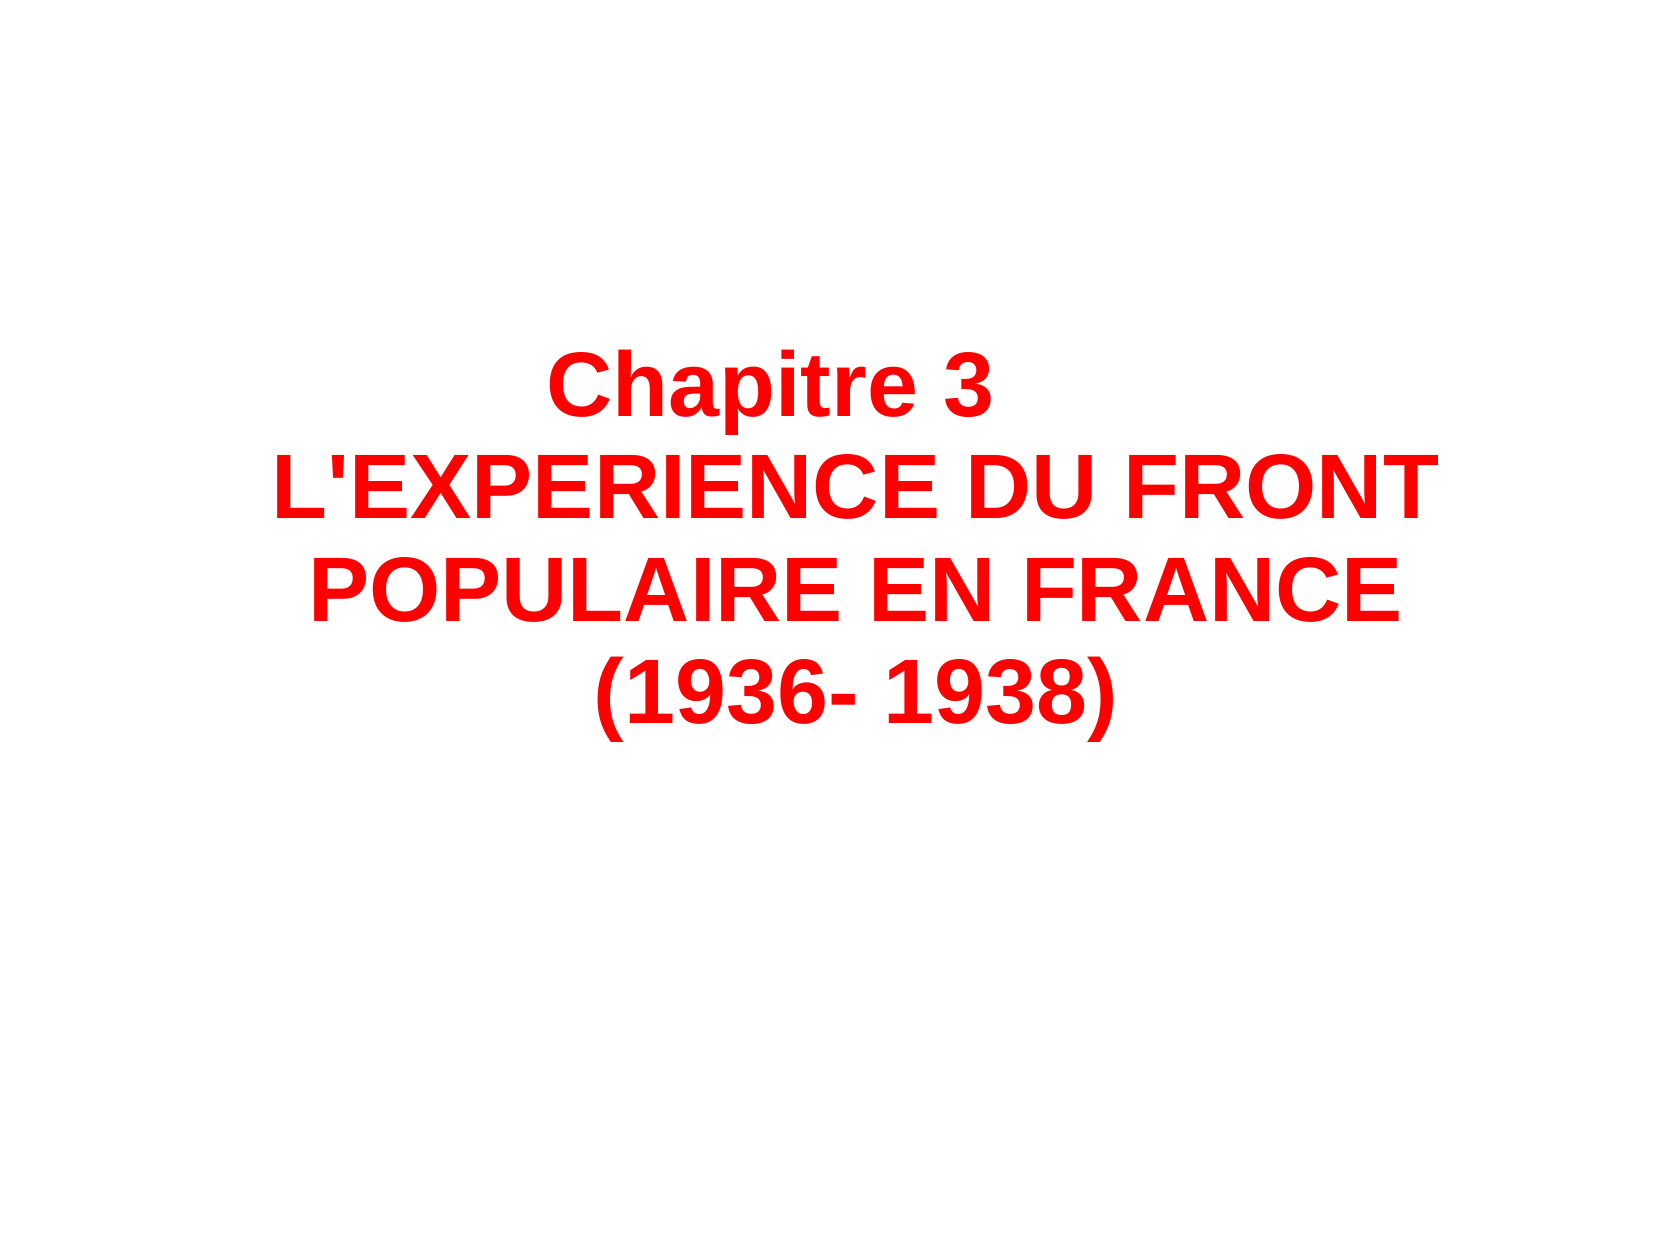

# Chapitre 3 L'EXPERIENCE DU FRONT POPULAIRE EN FRANCE (1936- 1938)